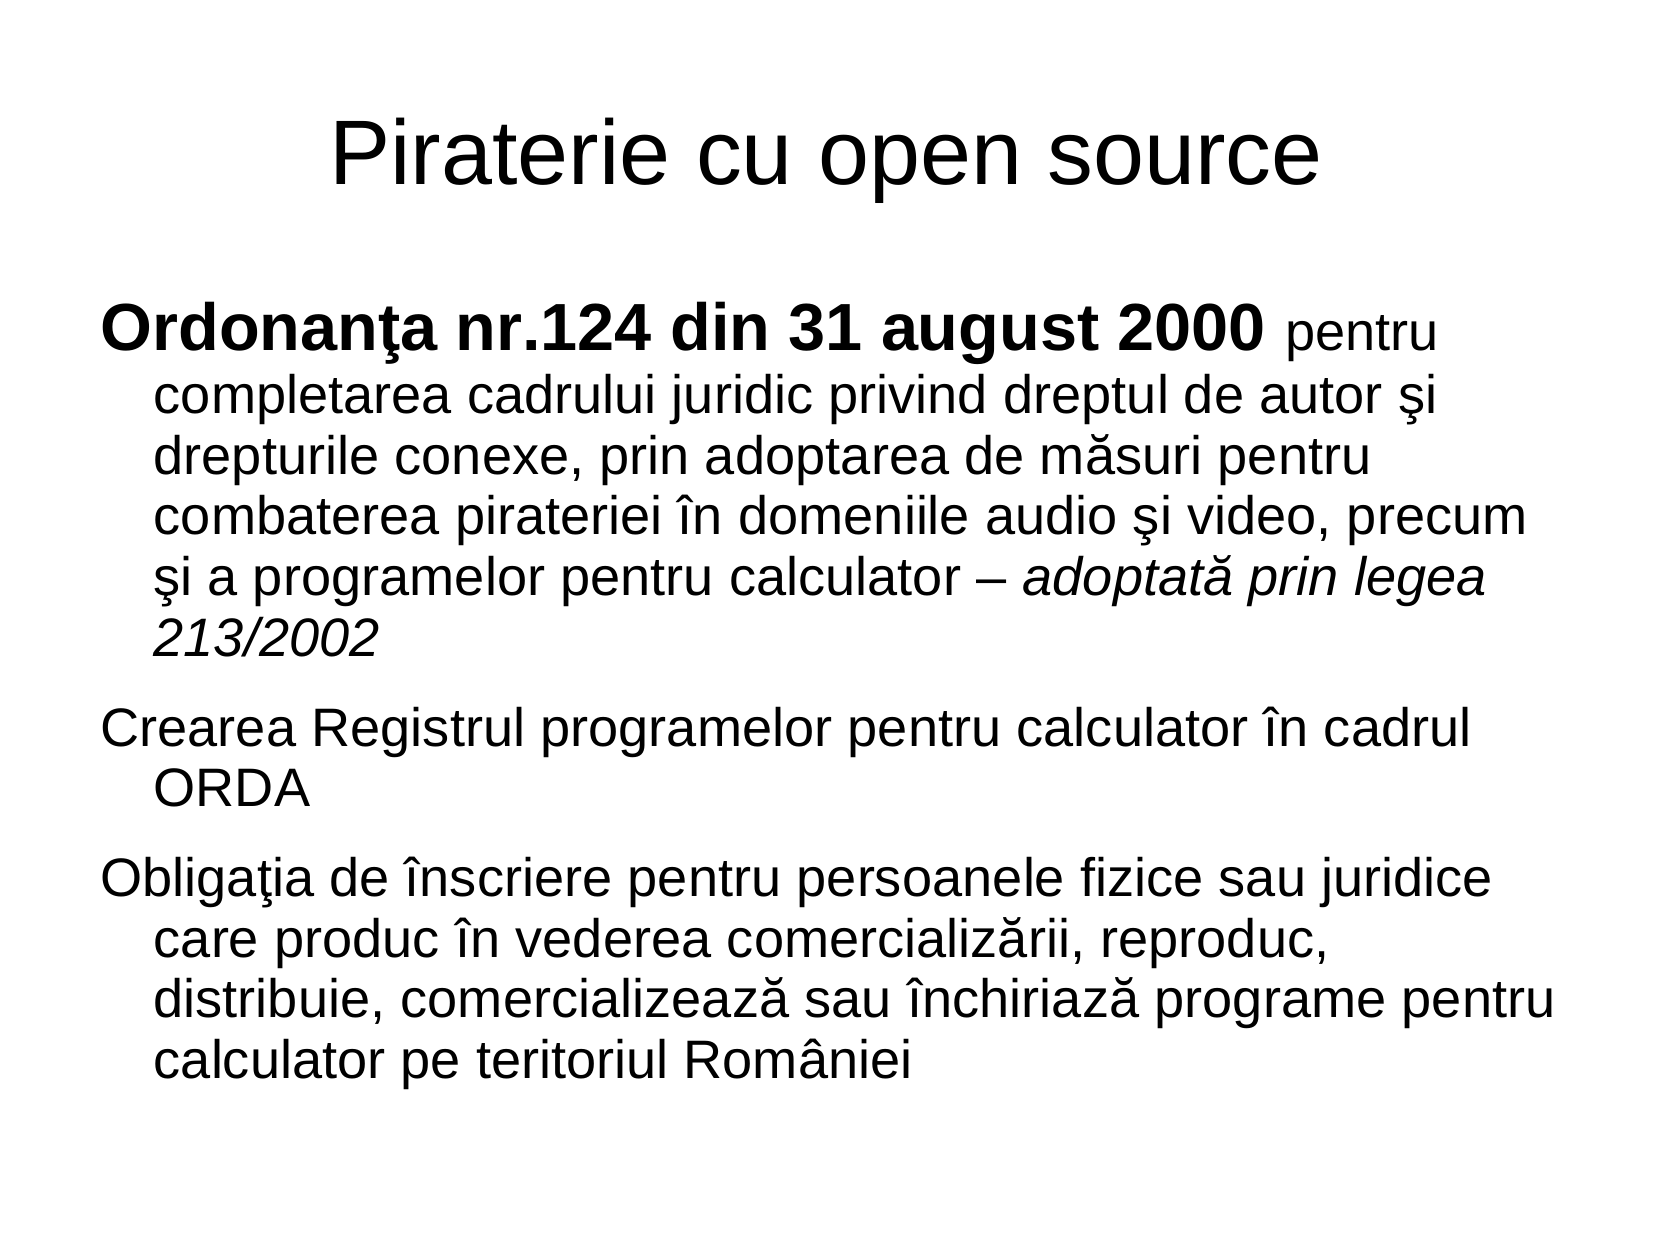

# Piraterie cu open source
Ordonanţa nr.124 din 31 august 2000 pentru completarea cadrului juridic privind dreptul de autor şi drepturile conexe, prin adoptarea de măsuri pentru combaterea pirateriei în domeniile audio şi video, precum şi a programelor pentru calculator – adoptată prin legea 213/2002
Crearea Registrul programelor pentru calculator în cadrul ORDA
Obligaţia de înscriere pentru persoanele fizice sau juridice care produc în vederea comercializării, reproduc, distribuie, comercializează sau închiriază programe pentru calculator pe teritoriul României